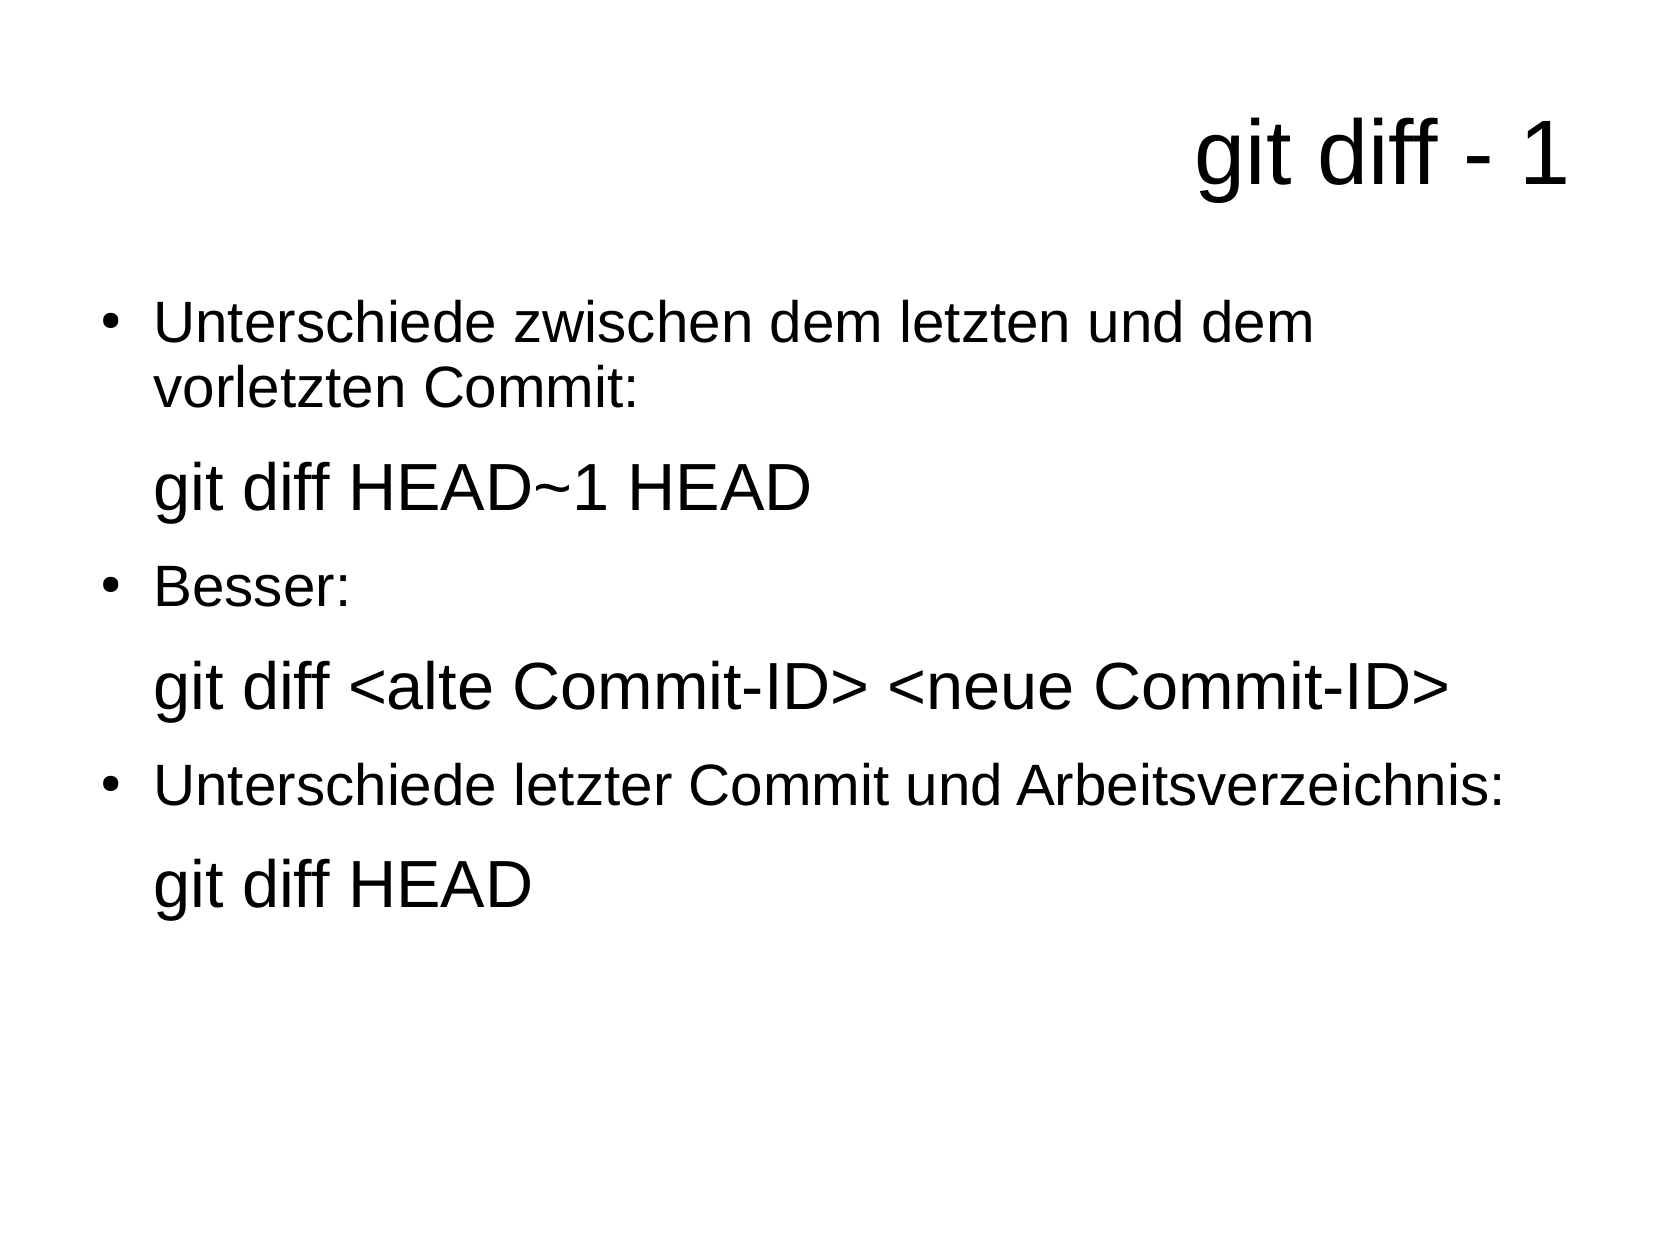

# git diff - 1
Unterschiede zwischen dem letzten und dem vorletzten Commit:
git diff HEAD~1 HEAD
Besser:
git diff <alte Commit-ID> <neue Commit-ID>
Unterschiede letzter Commit und Arbeitsverzeichnis:
git diff HEAD